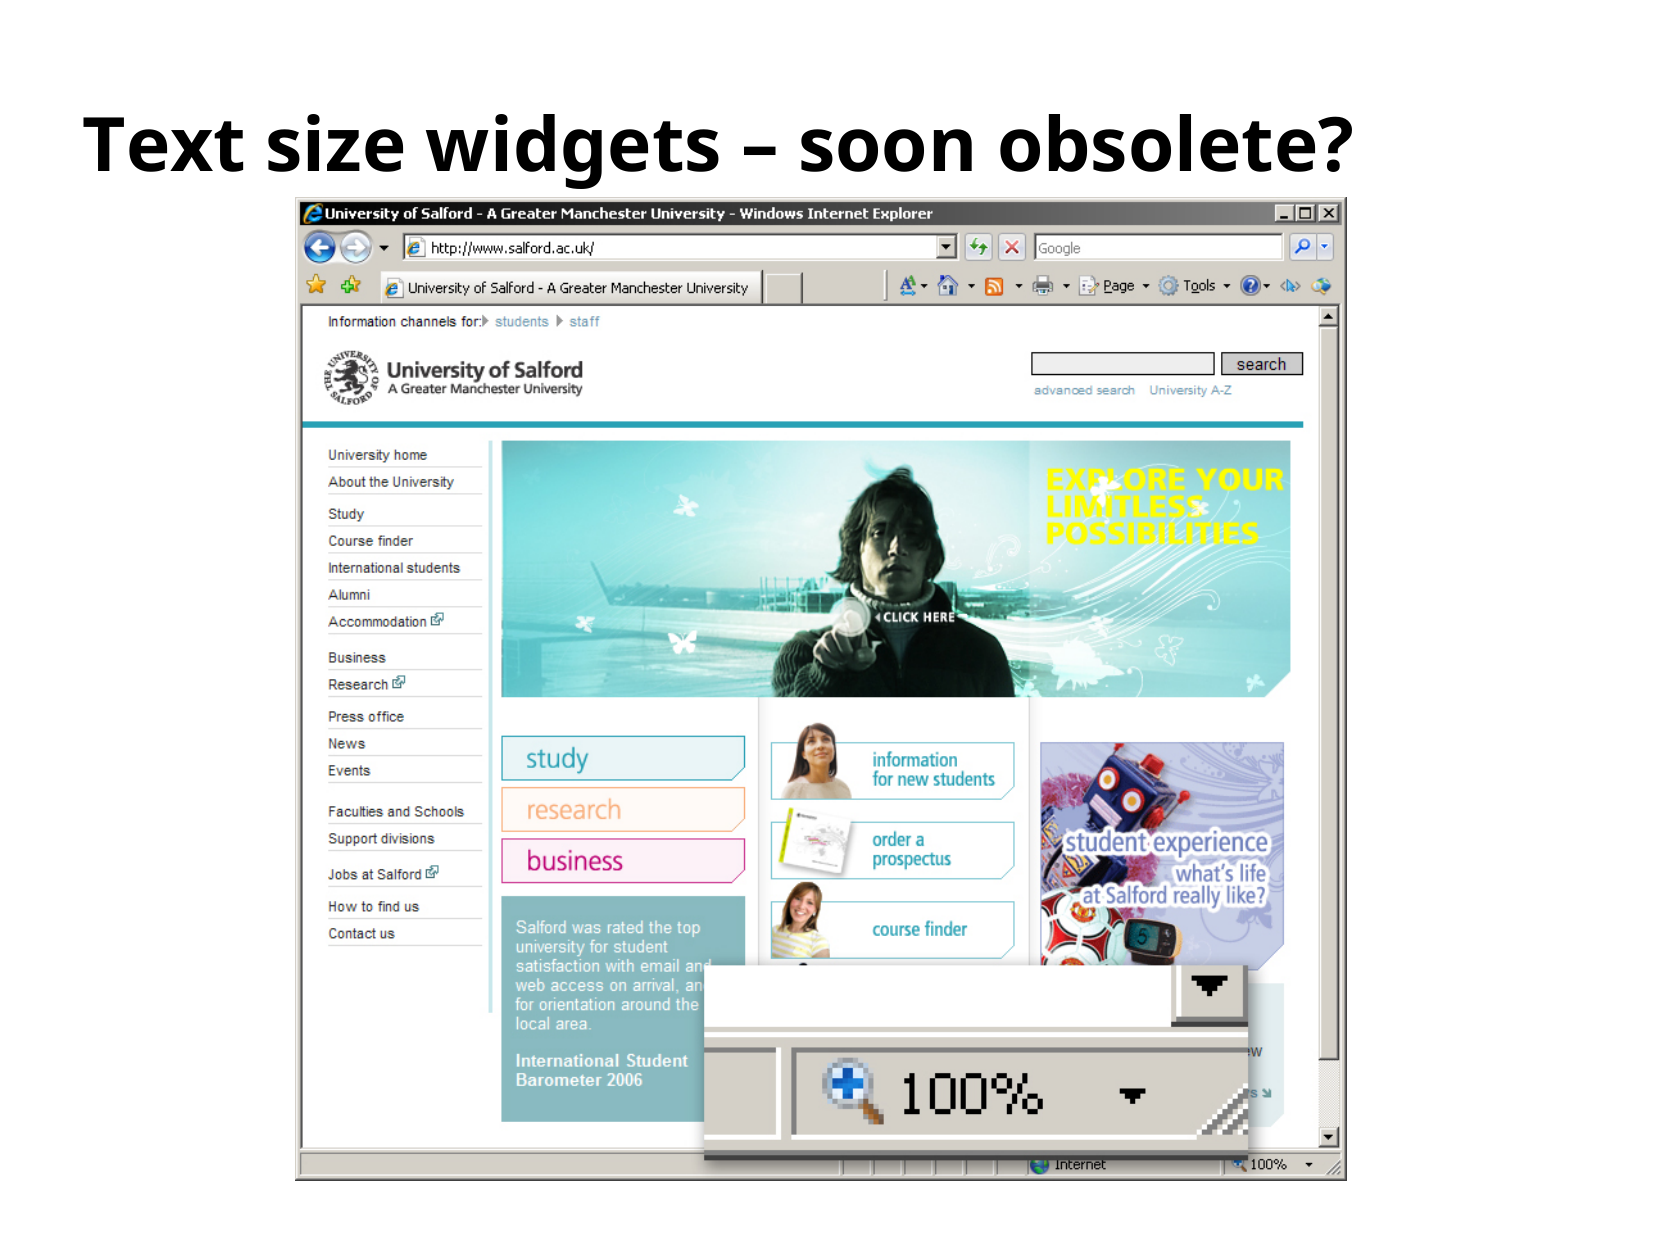

# Text size widgets – soon obsolete?